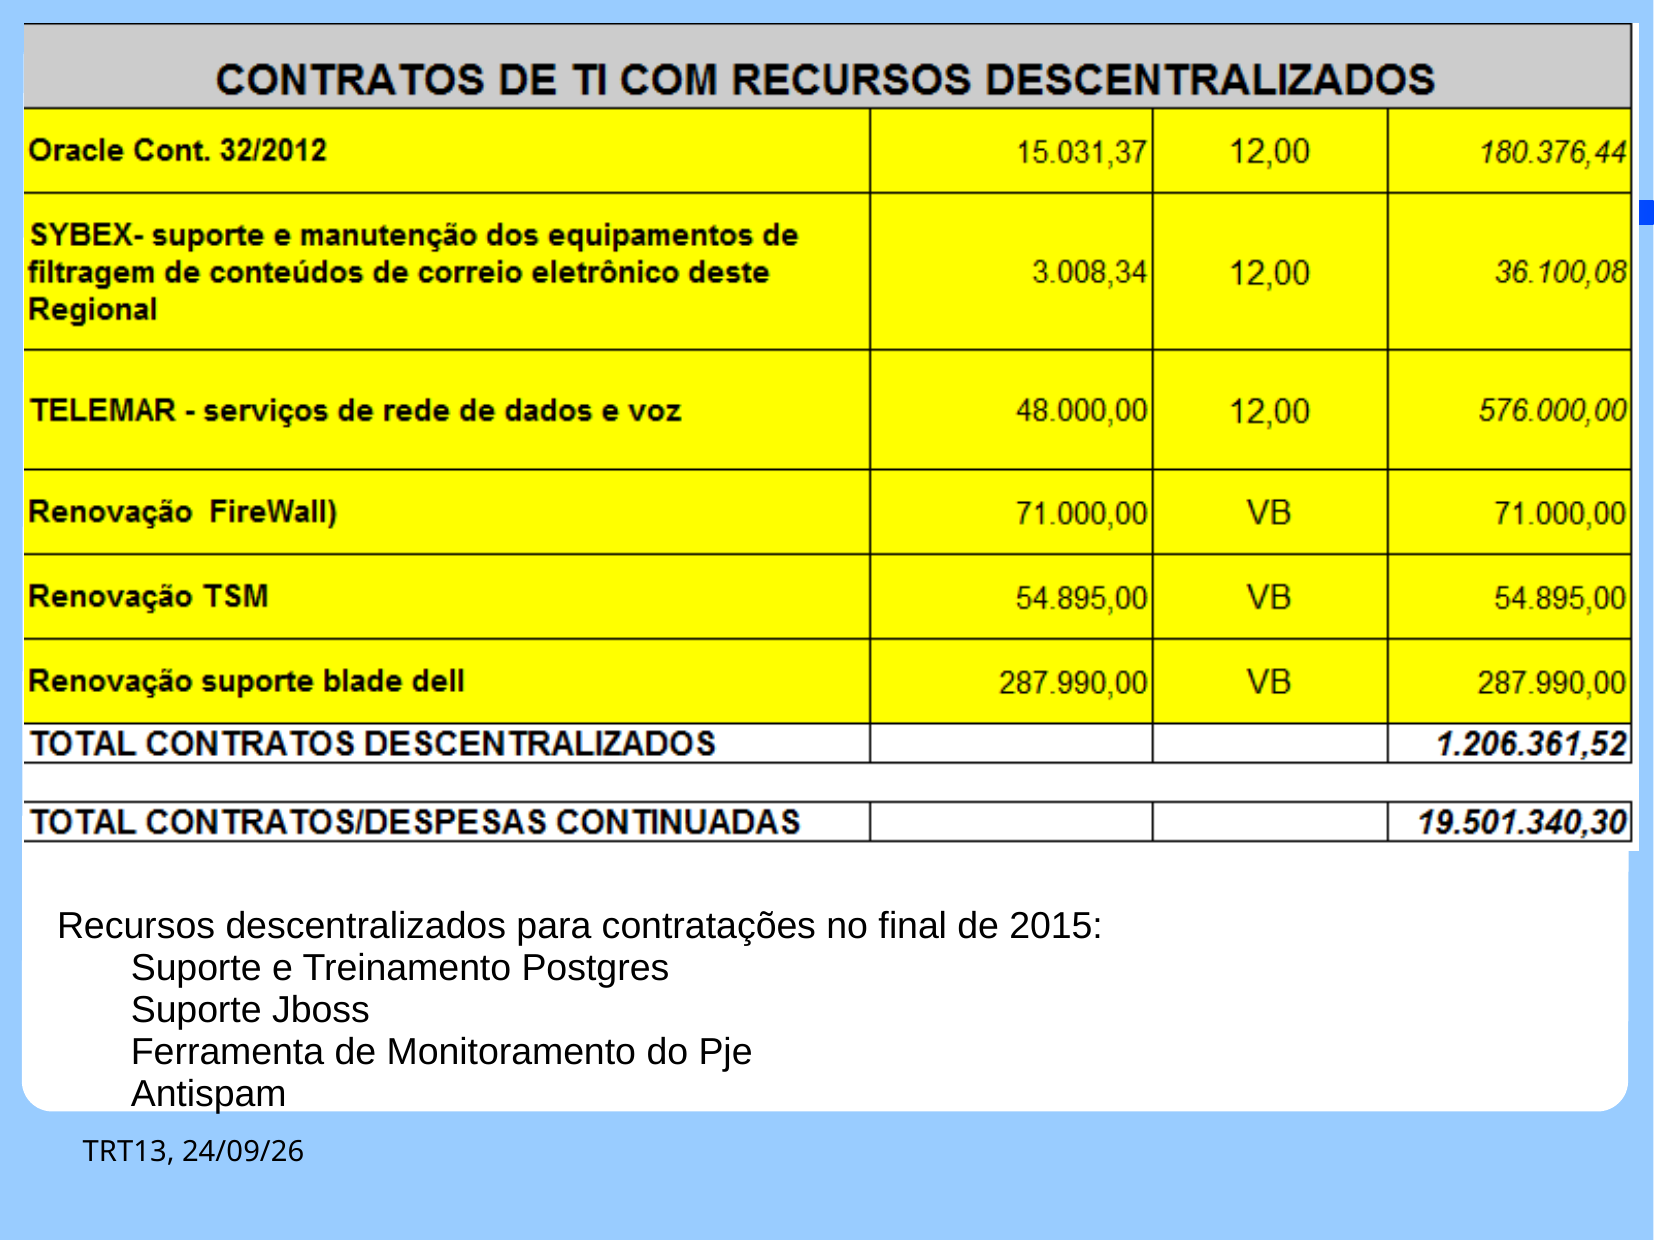

#
Recursos descentralizados para contratações no final de 2015:
	Suporte e Treinamento Postgres
	Suporte Jboss
	Ferramenta de Monitoramento do Pje
	Antispam